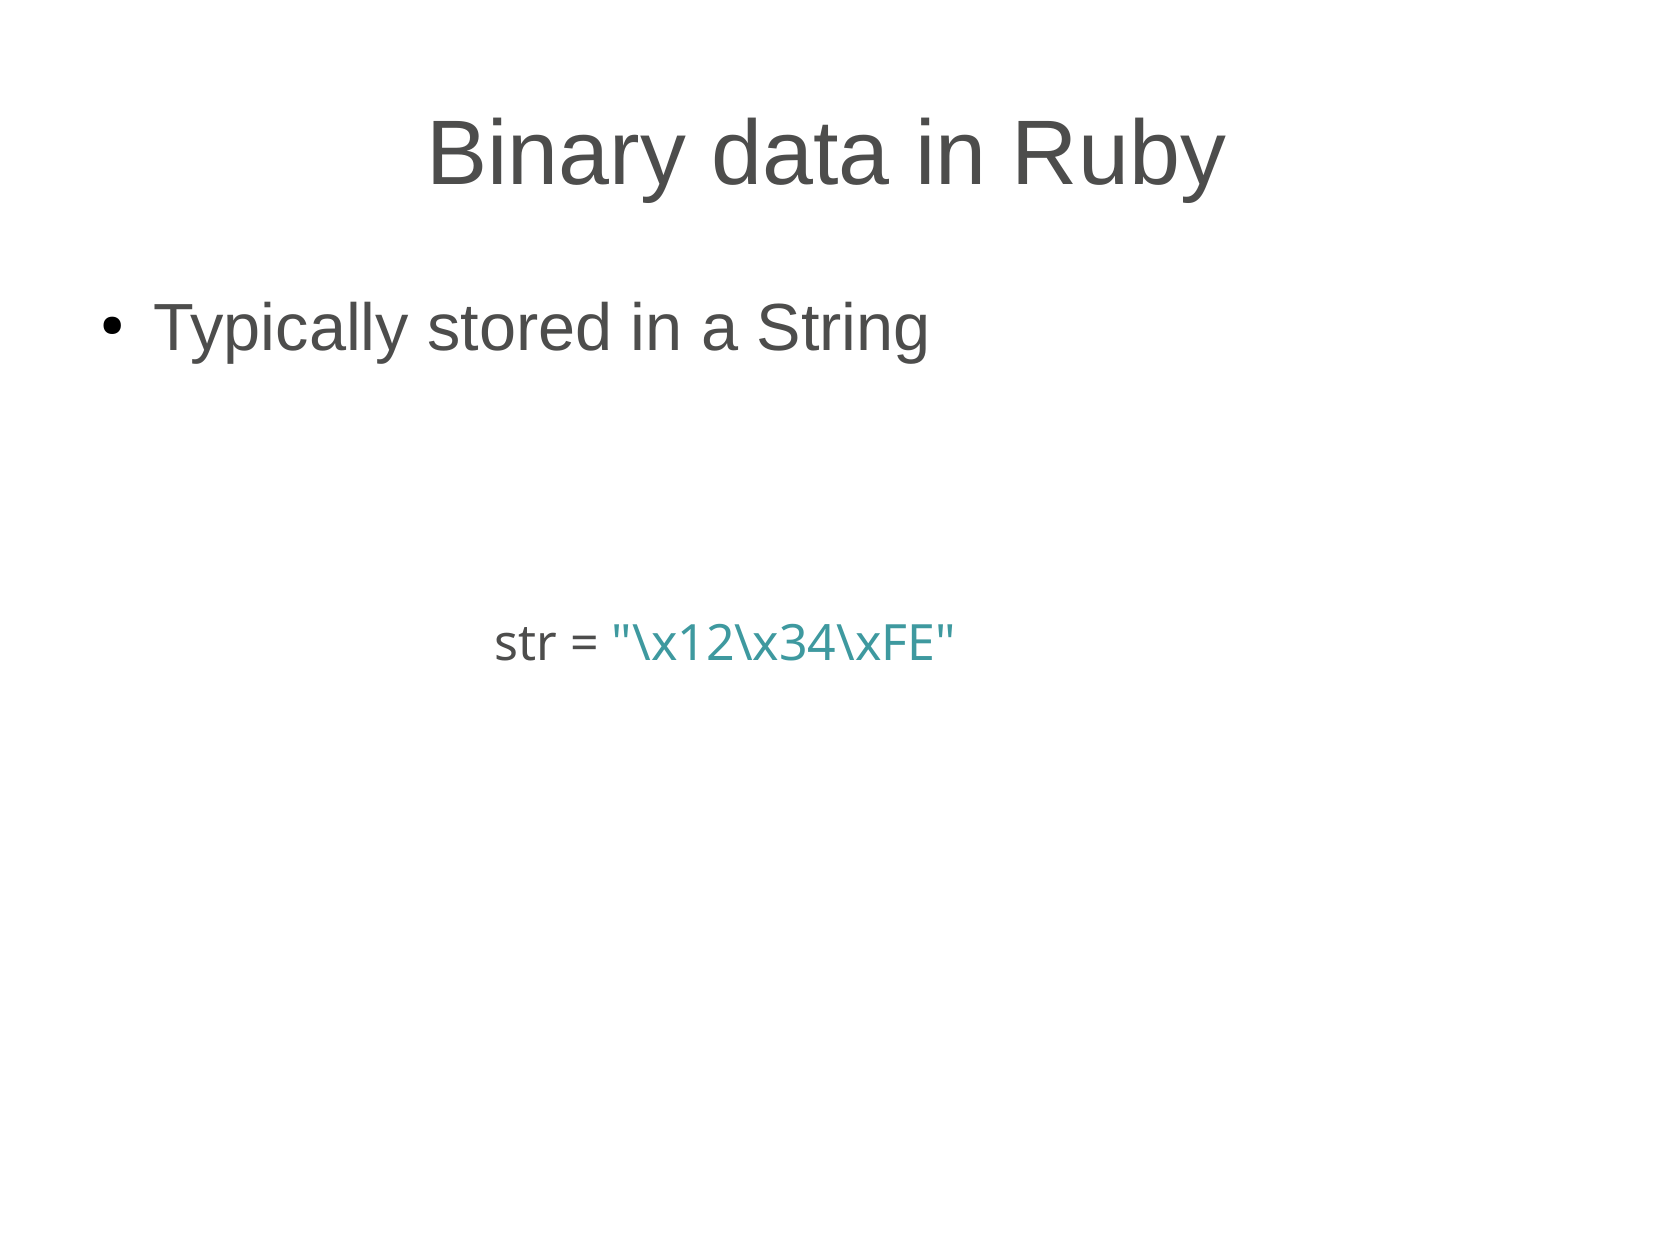

# Binary data in Ruby
Typically stored in a String
str = "\x12\x34\xFE"